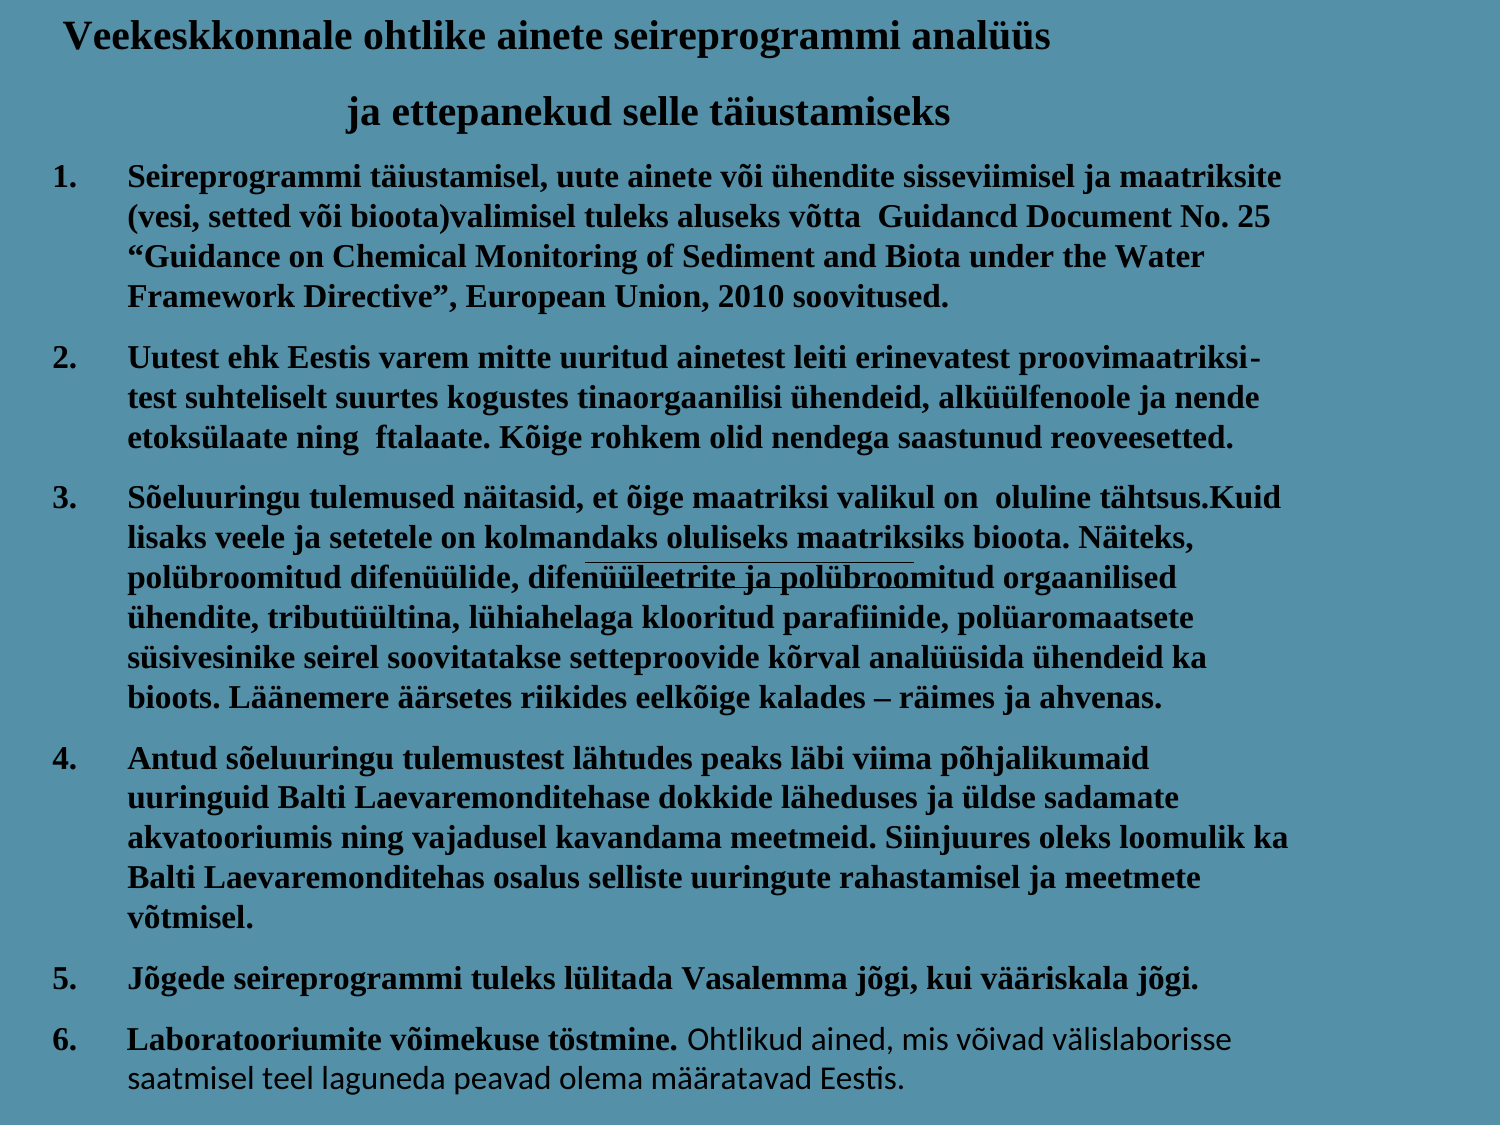

Veekeskkonnale ohtlike ainete seireprogrammi analüüs
 ja ettepanekud selle täiustamiseks
Seireprogrammi täiustamisel, uute ainete või ühendite sisseviimisel ja maatriksite (vesi, setted või bioota)valimisel tuleks aluseks võtta Guidancd Document No. 25 “Guidance on Chemical Monitoring of Sediment and Biota under the Water Framework Directive”, European Union, 2010 soovitused.
Uutest ehk Eestis varem mitte uuritud ainetest leiti erinevatest proovimaatriksi-test suhteliselt suurtes kogustes tinaorgaanilisi ühendeid, alküülfenoole ja nende etoksülaate ning ftalaate. Kõige rohkem olid nendega saastunud reoveesetted.
Sõeluuringu tulemused näitasid, et õige maatriksi valikul on oluline tähtsus.Kuid lisaks veele ja setetele on kolmandaks oluliseks maatriksiks bioota. Näiteks, polübroomitud difenüülide, difenüüleetrite ja polübroomitud orgaanilised ühendite, tributüültina, lühiahelaga klooritud parafiinide, polüaromaatsete süsivesinike seirel soovitatakse setteproovide kõrval analüüsida ühendeid ka bioots. Läänemere äärsetes riikides eelkõige kalades – räimes ja ahvenas.
Antud sõeluuringu tulemustest lähtudes peaks läbi viima põhjalikumaid uuringuid Balti Laevaremonditehase dokkide läheduses ja üldse sadamate akvatooriumis ning vajadusel kavandama meetmeid. Siinjuures oleks loomulik ka Balti Laevaremonditehas osalus selliste uuringute rahastamisel ja meetmete võtmisel.
Jõgede seireprogrammi tuleks lülitada Vasalemma jõgi, kui vääriskala jõgi.
6. Laboratooriumite võimekuse töstmine. Ohtlikud ained, mis võivad välislaborisse saatmisel teel laguneda peavad olema määratavad Eestis.